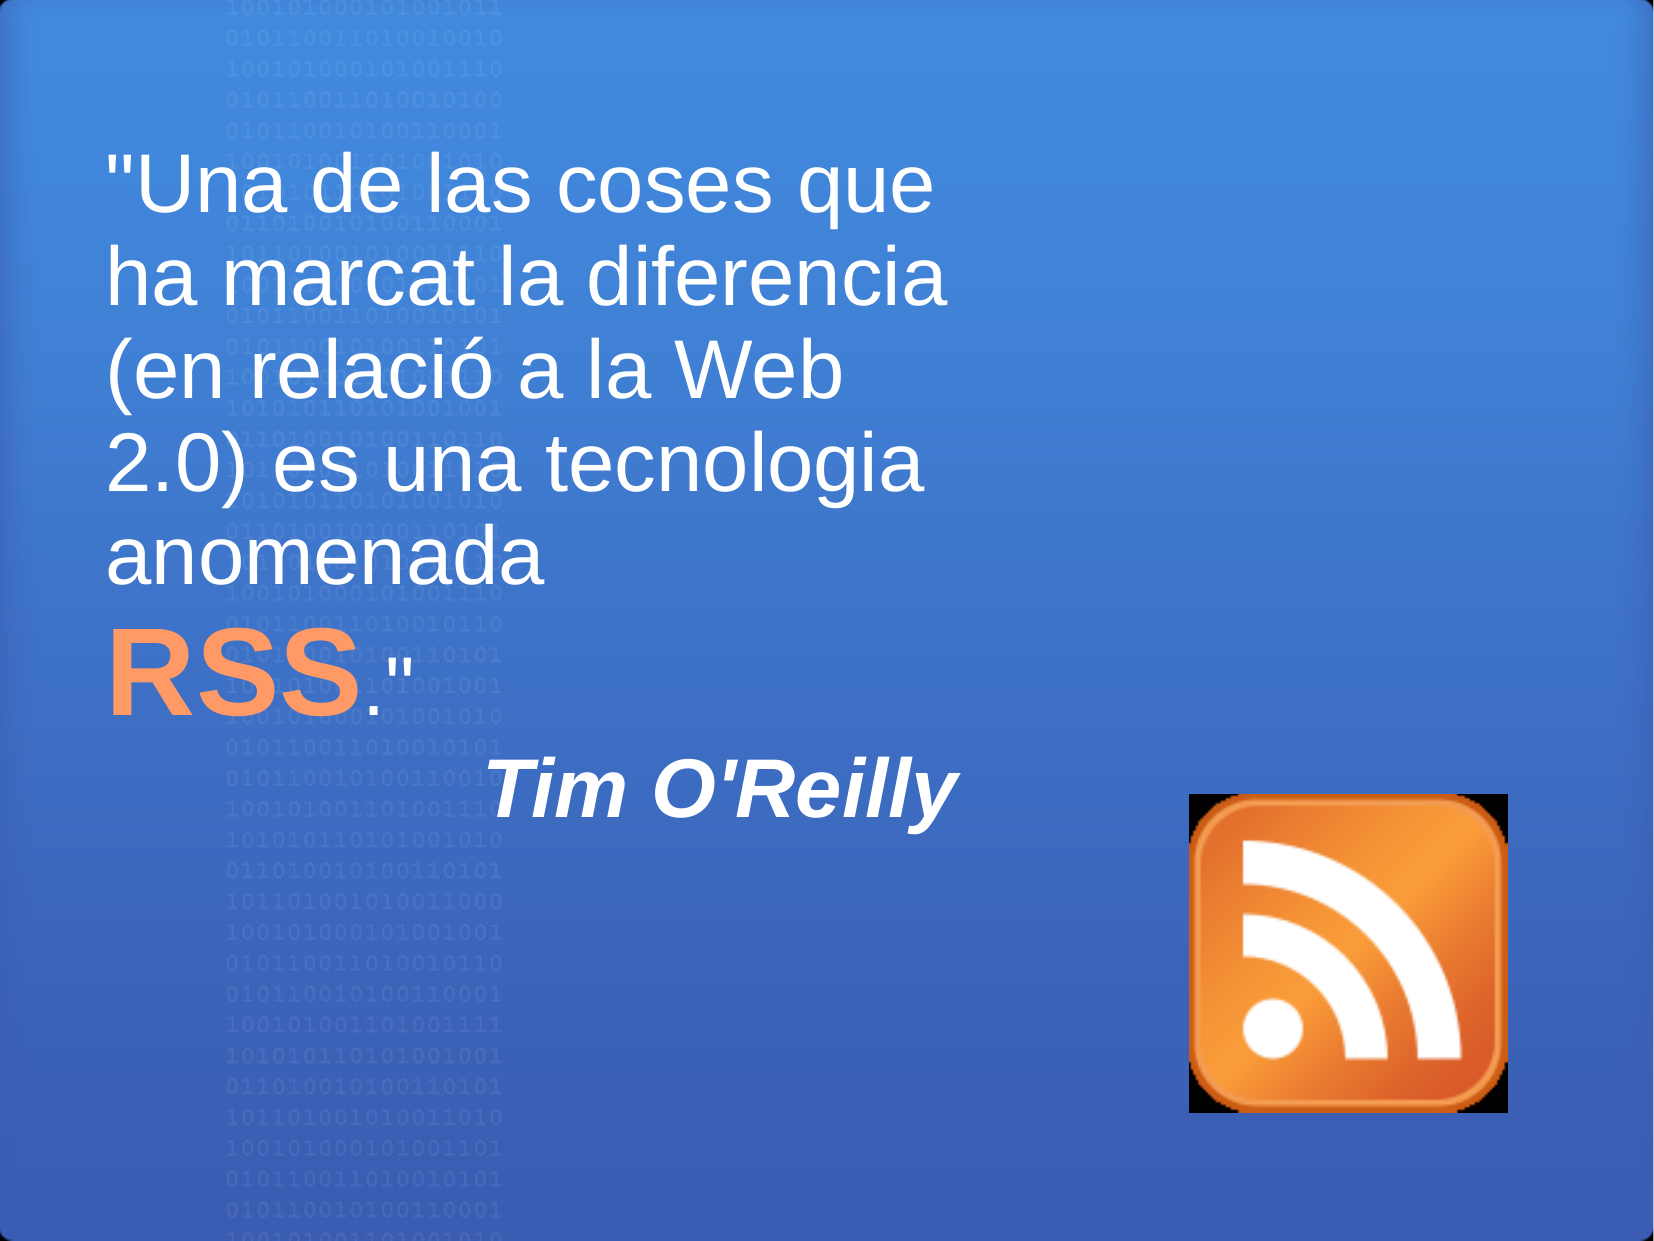

"Una de las coses que ha marcat la diferencia (en relació a la Web 2.0) es una tecnologia anomenada
RSS."
Tim O'Reilly